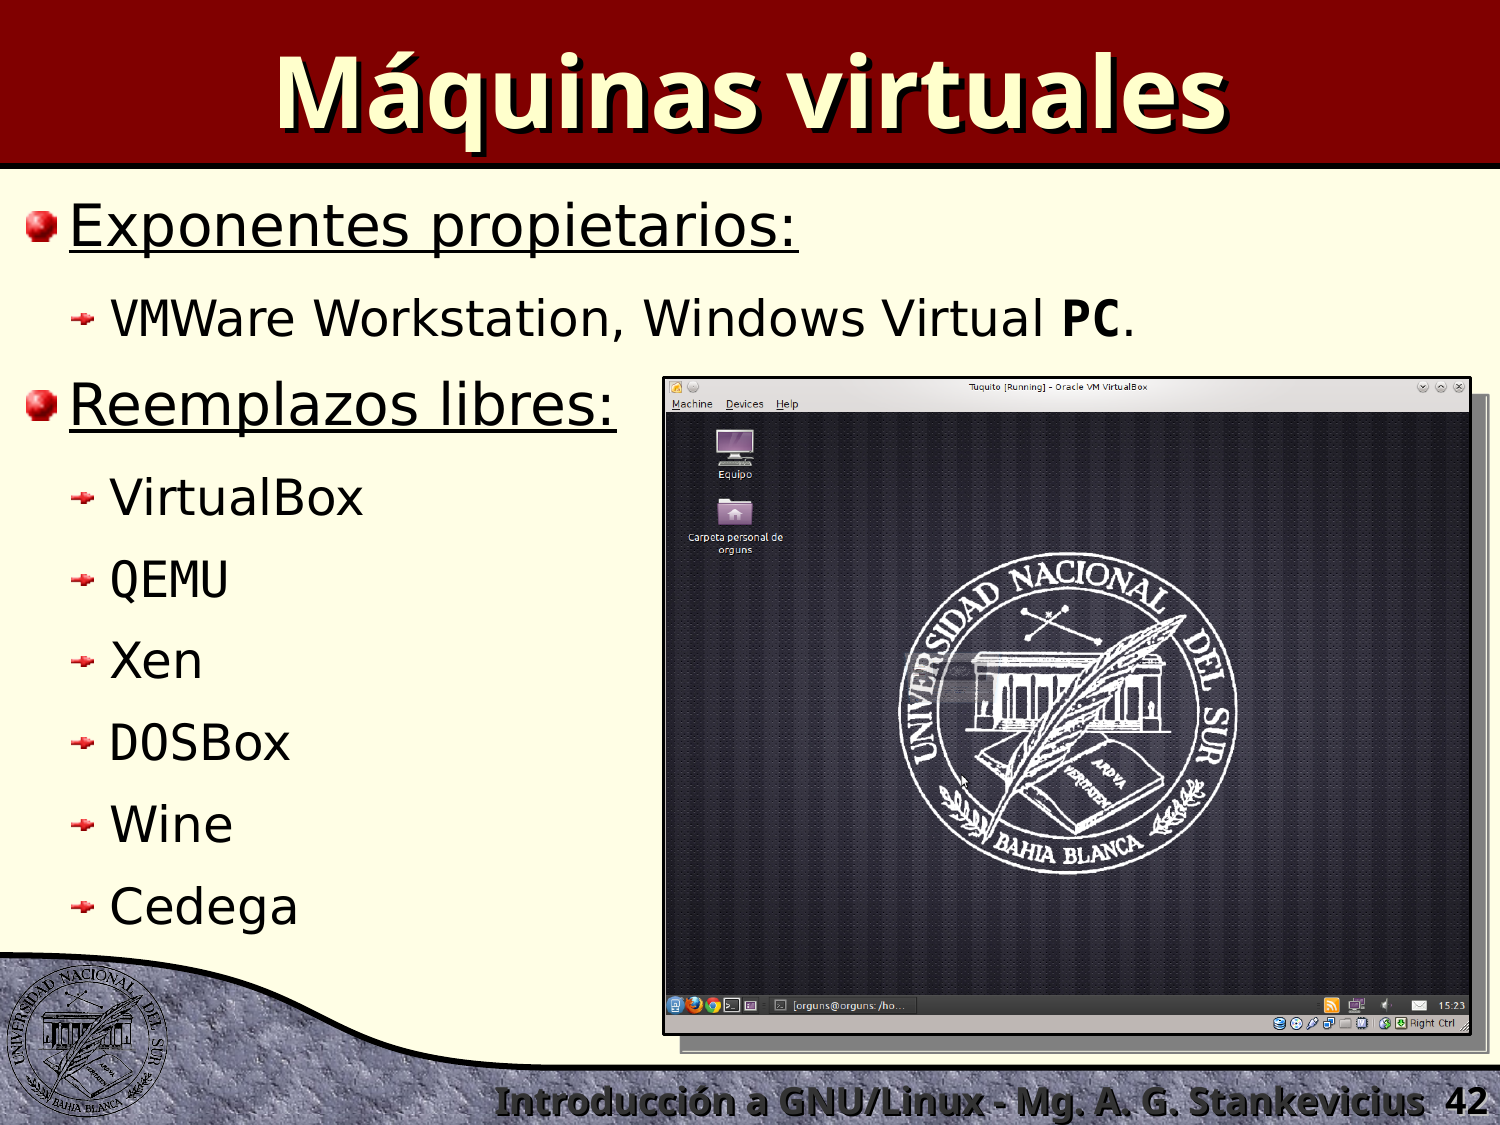

# Máquinas virtuales
Exponentes propietarios:
VMWare Workstation, Windows Virtual PC.
Reemplazos libres:
VirtualBox
QEMU
Xen
DOSBox
Wine
Cedega
42